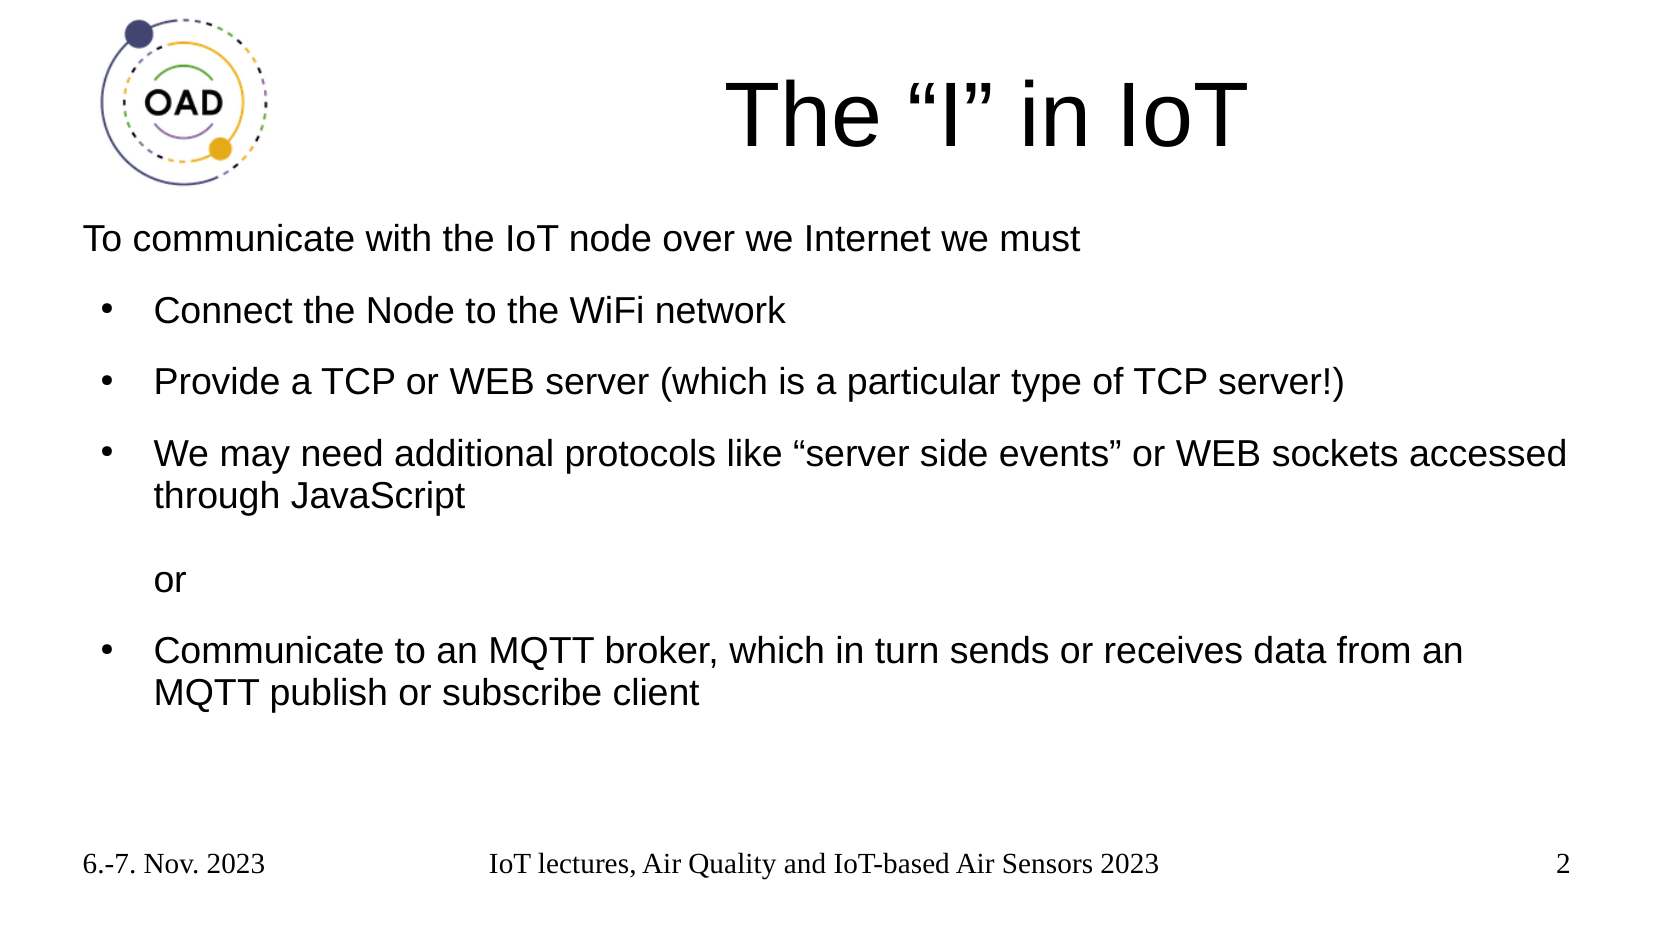

# The “I” in IoT
To communicate with the IoT node over we Internet we must
Connect the Node to the WiFi network
Provide a TCP or WEB server (which is a particular type of TCP server!)
We may need additional protocols like “server side events” or WEB sockets accessed through JavaScript
or
Communicate to an MQTT broker, which in turn sends or receives data from an MQTT publish or subscribe client
6.-7. Nov. 2023
IoT lectures, Air Quality and IoT-based Air Sensors 2023
2